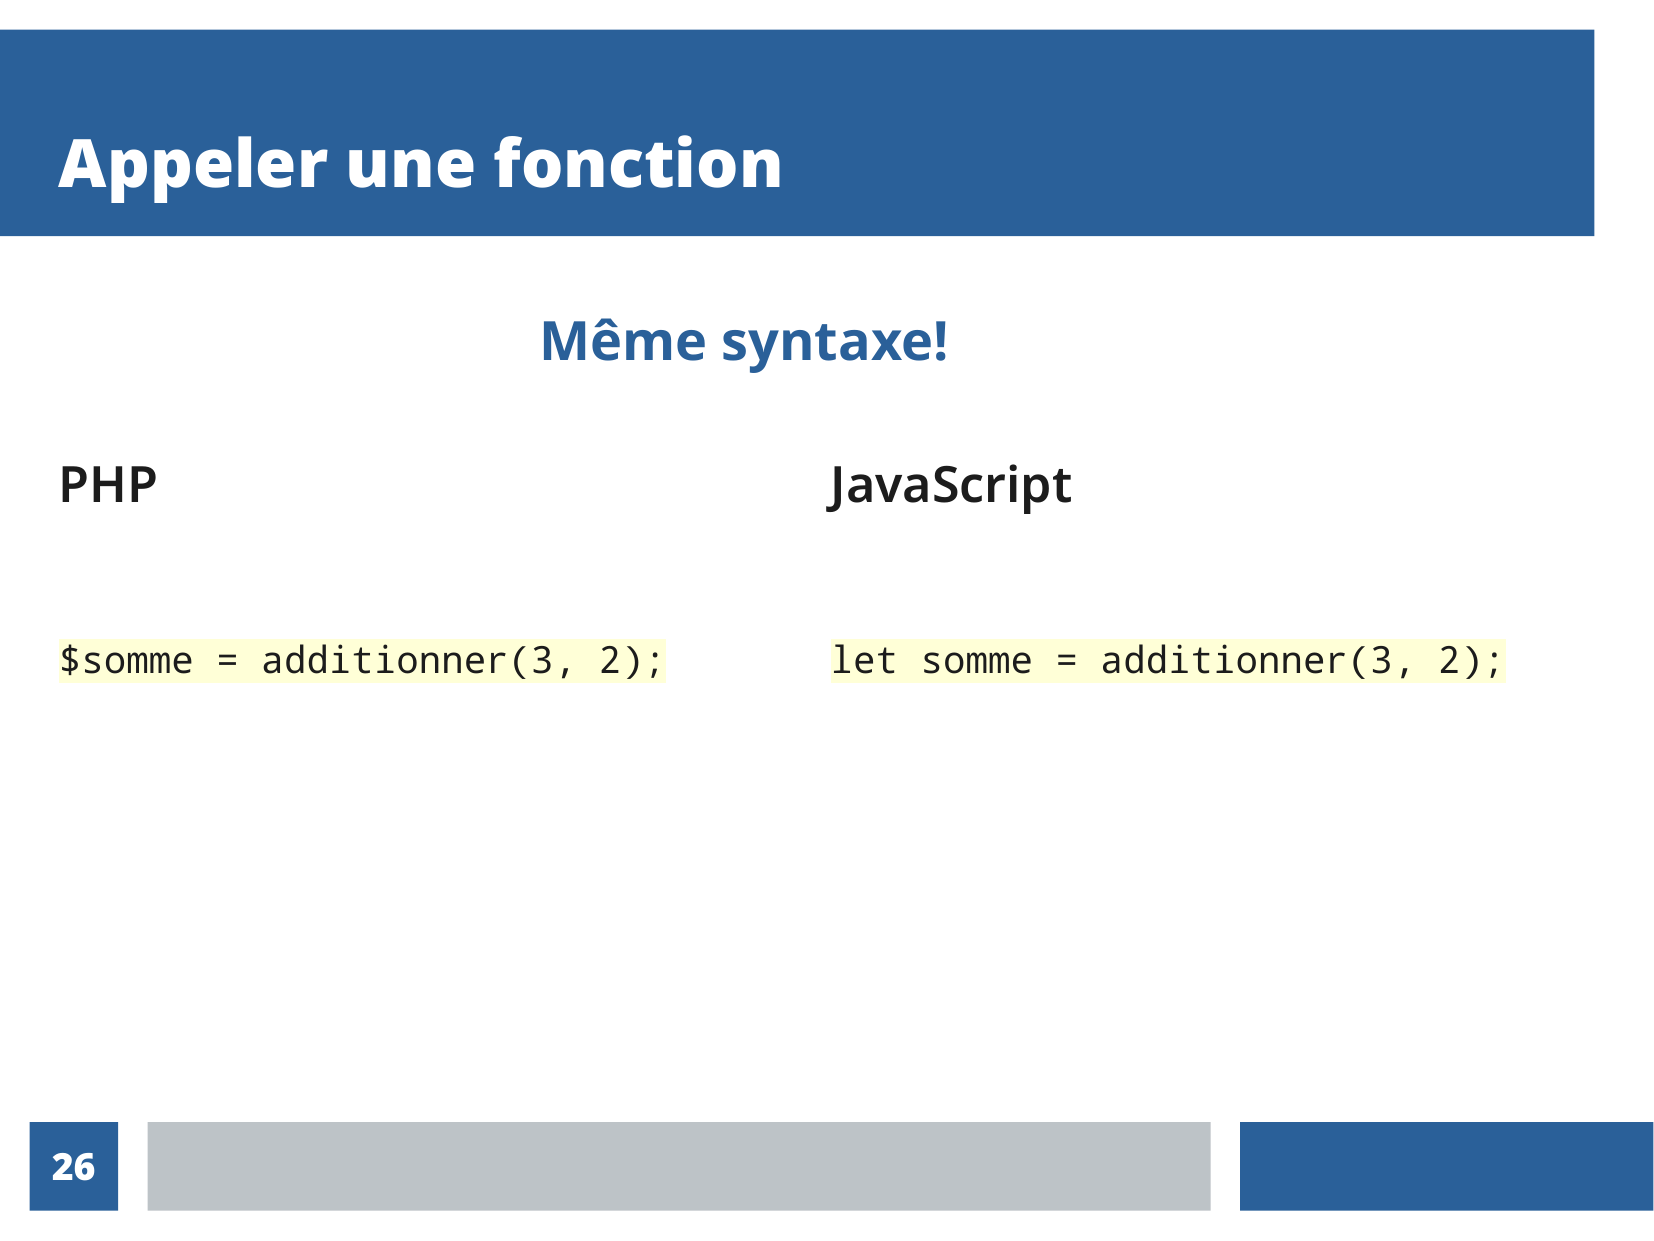

# Appeler une fonction
Même syntaxe!
PHP
$somme = additionner(3, 2);
JavaScript
let somme = additionner(3, 2);
26